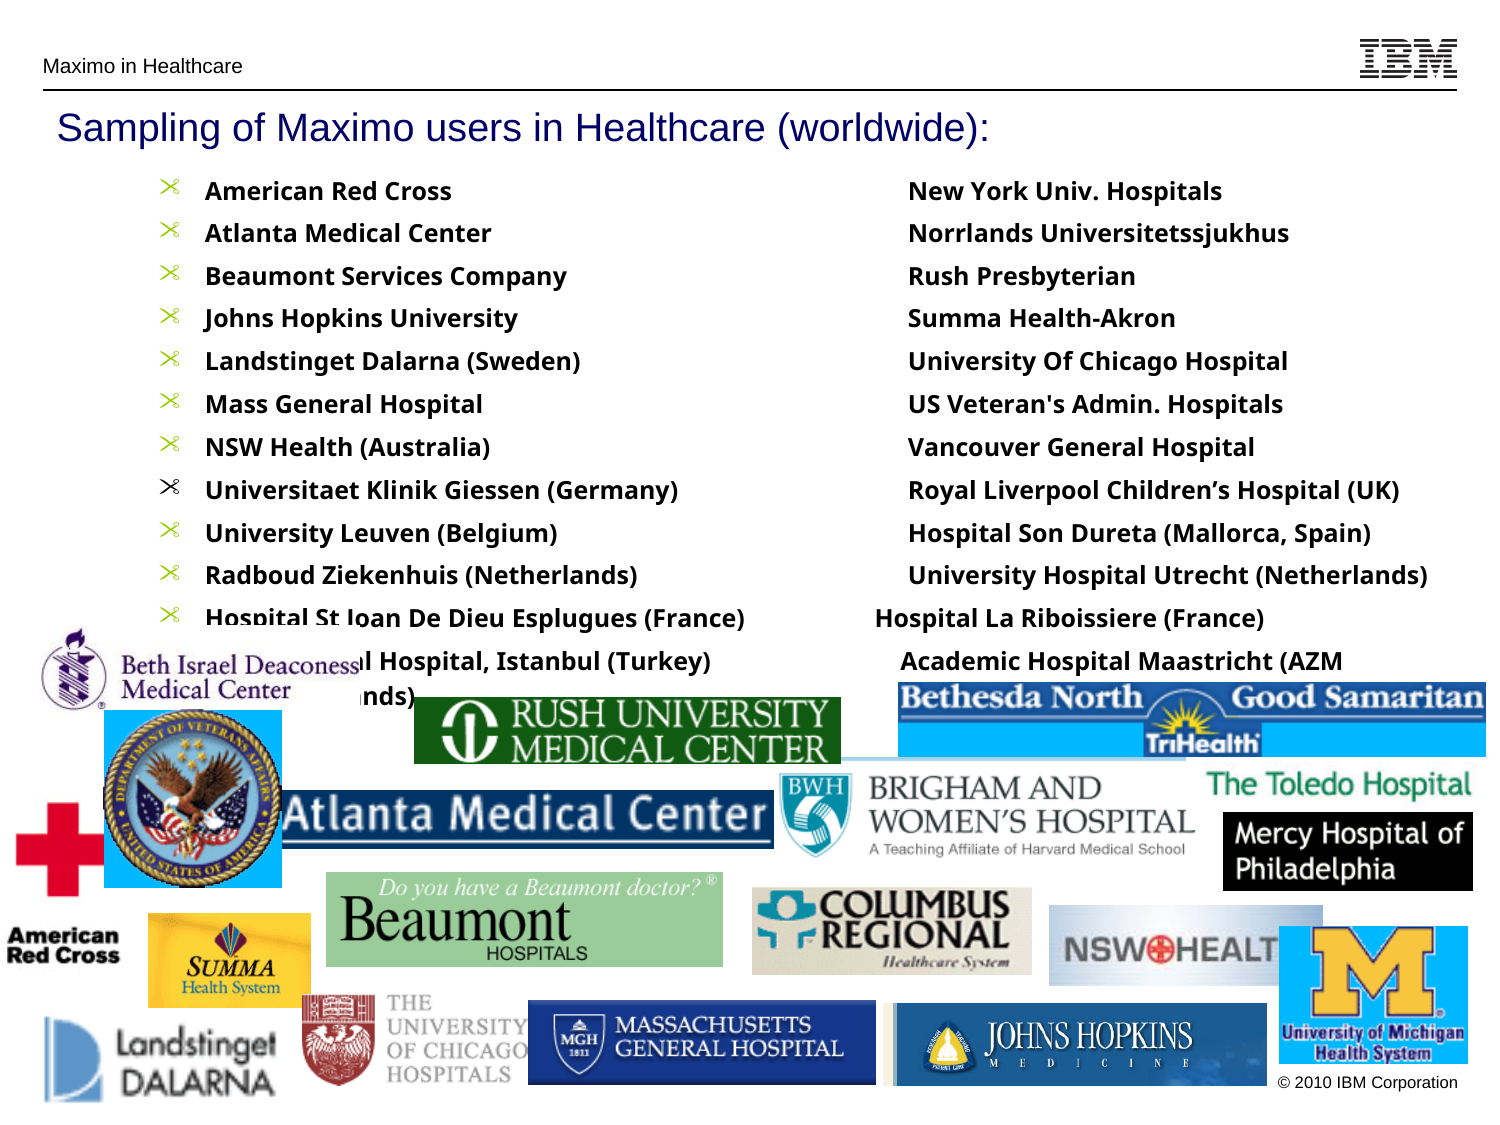

# Sampling of Maximo users in Healthcare (worldwide):
American Red Cross		New York Univ. Hospitals
Atlanta Medical Center		Norrlands Universitetssjukhus
Beaumont Services Company 		Rush Presbyterian
Johns Hopkins University 		Summa Health-Akron
Landstinget Dalarna (Sweden)		University Of Chicago Hospital
Mass General Hospital		US Veteran's Admin. Hospitals
NSW Health (Australia) 		Vancouver General Hospital
Universitaet Klinik Giessen (Germany)		Royal Liverpool Children’s Hospital (UK)
University Leuven (Belgium)		Hospital Son Dureta (Mallorca, Spain)
Radboud Ziekenhuis (Netherlands)		University Hospital Utrecht (Netherlands)
Hospital St Joan De Dieu Esplugues (France) Hospital La Riboissiere (France)
International Hospital, Istanbul (Turkey) 	 Academic Hospital Maastricht (AZM Netherlands)